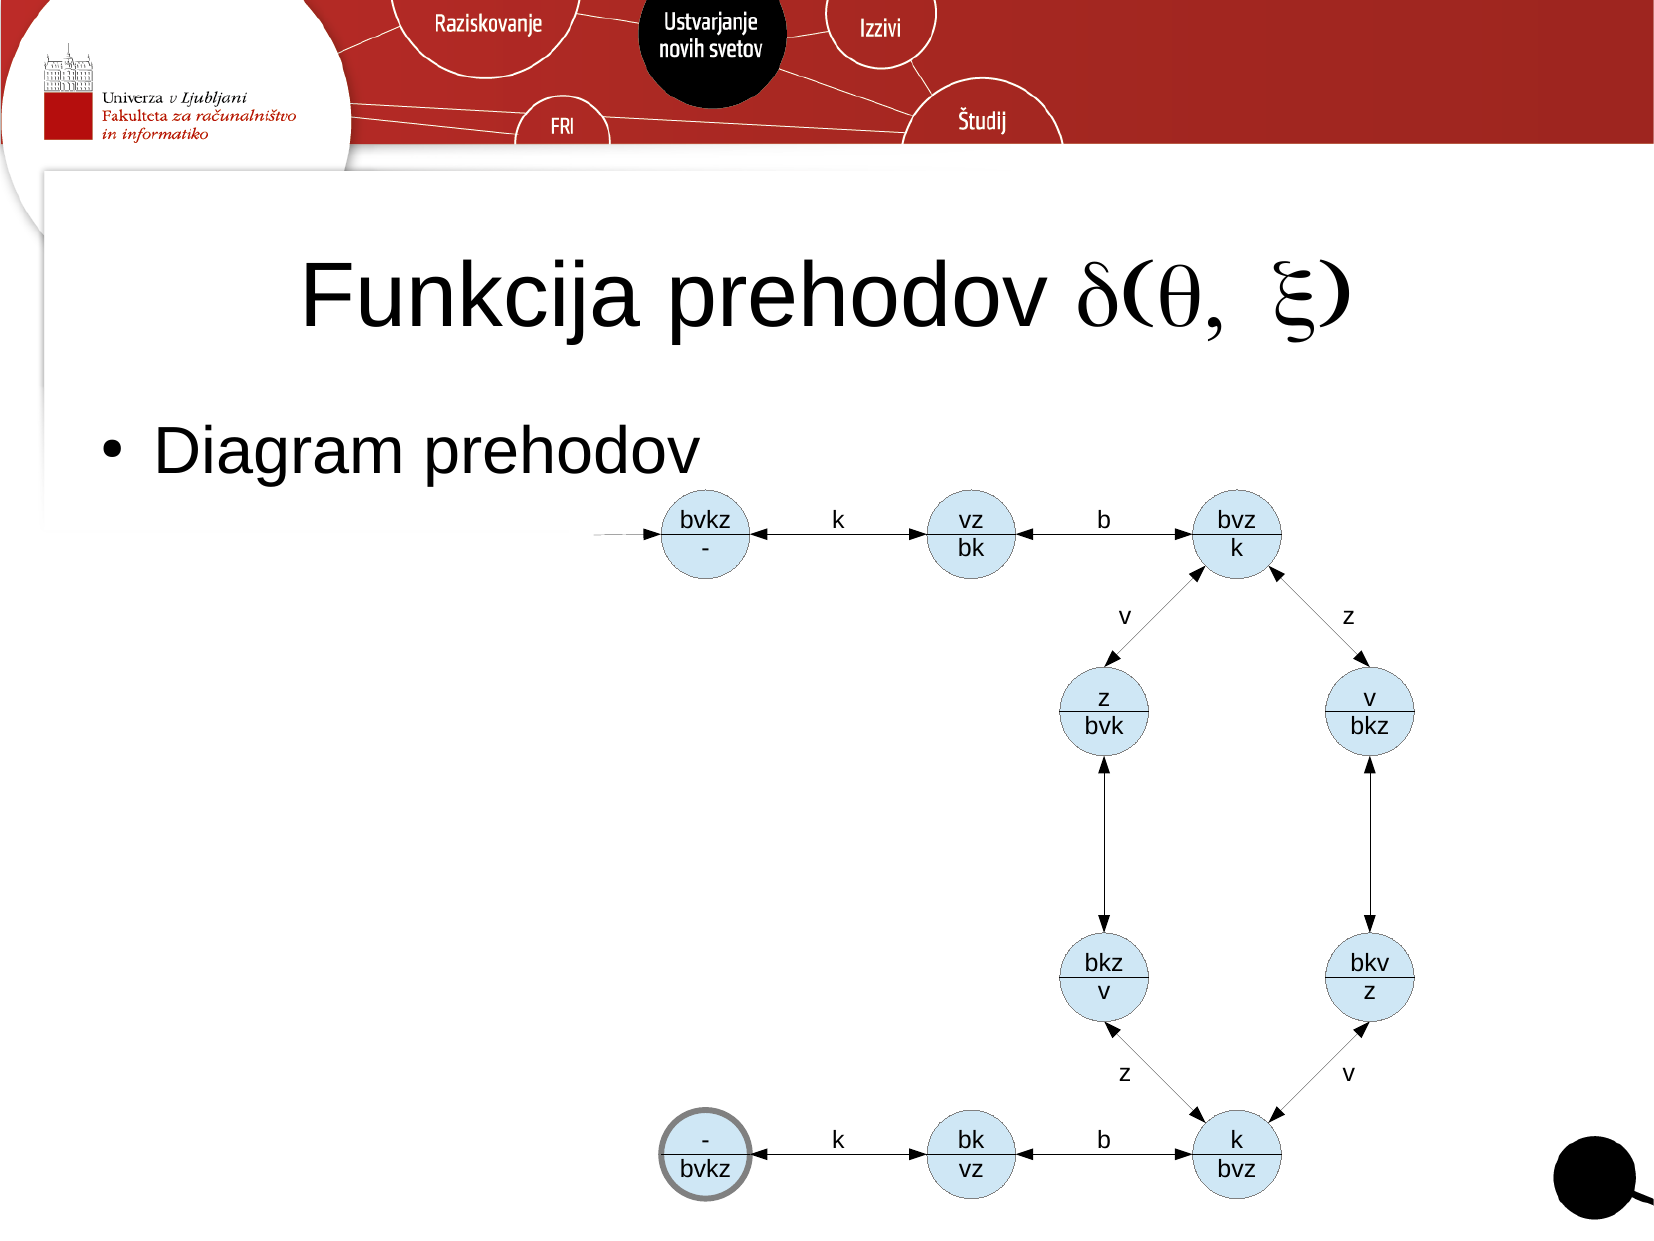

# Funkcija prehodov δ(q, x)
Diagram prehodov
bvkz
-
vz
bk
bvz
k
z
bvk
v
bkz
bkz
v
bkv
z
-
bvkz
bk
vz
k
bvz